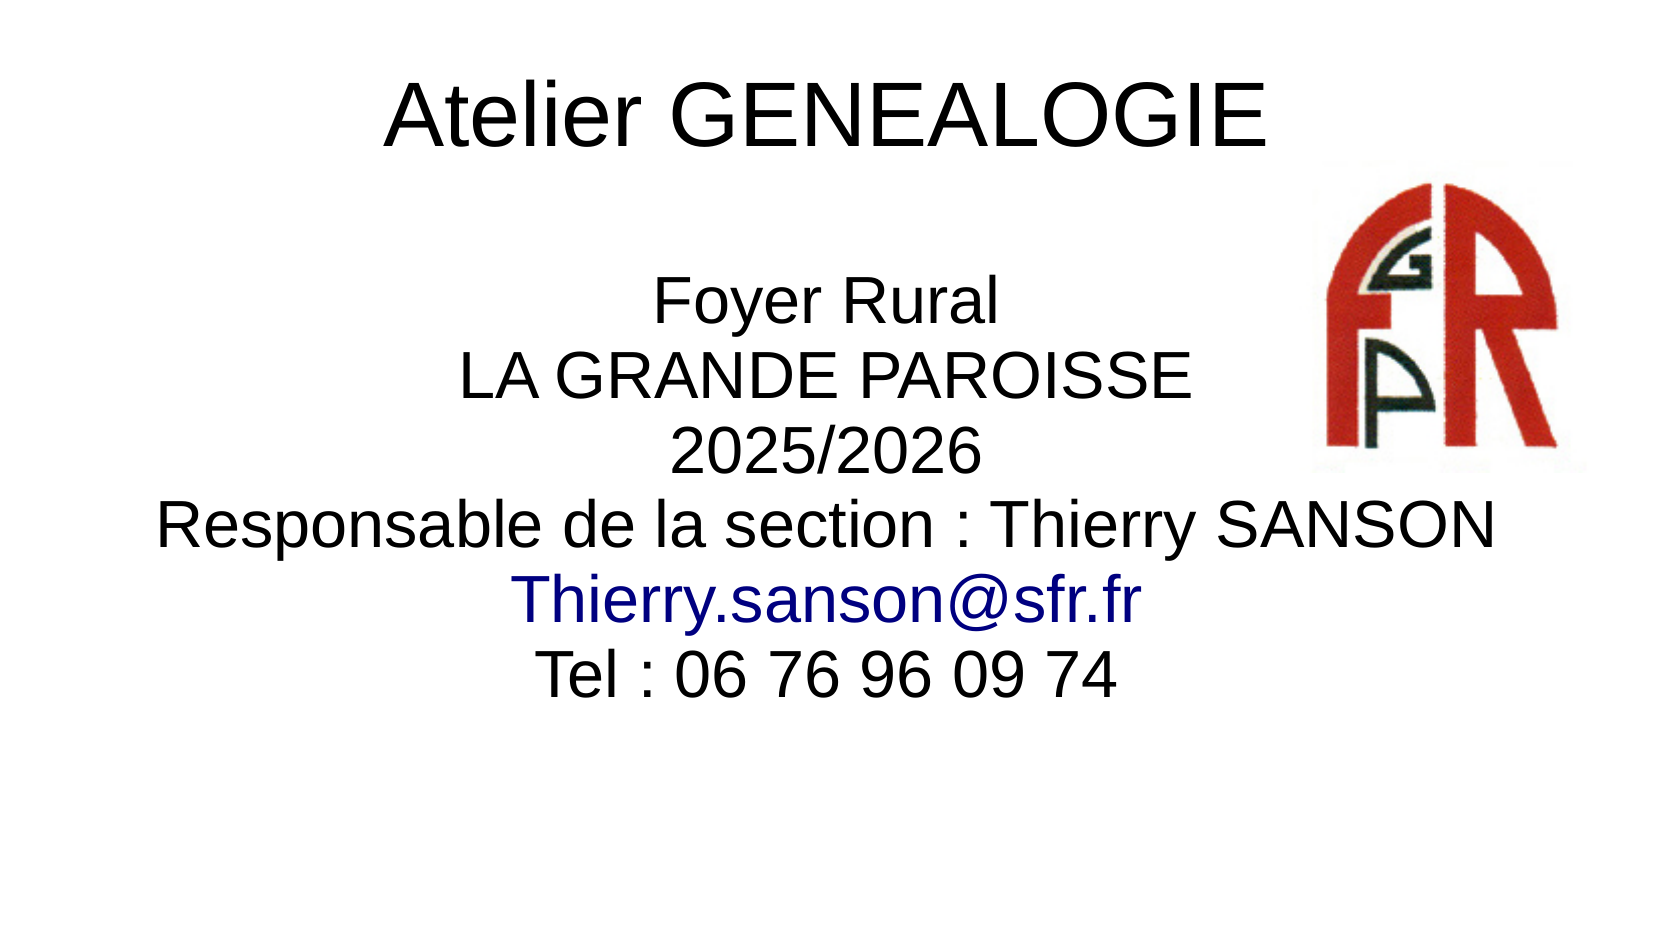

# Atelier GENEALOGIE
Foyer Rural
LA GRANDE PAROISSE
2025/2026
Responsable de la section : Thierry SANSON
Thierry.sanson@sfr.fr
Tel : 06 76 96 09 74